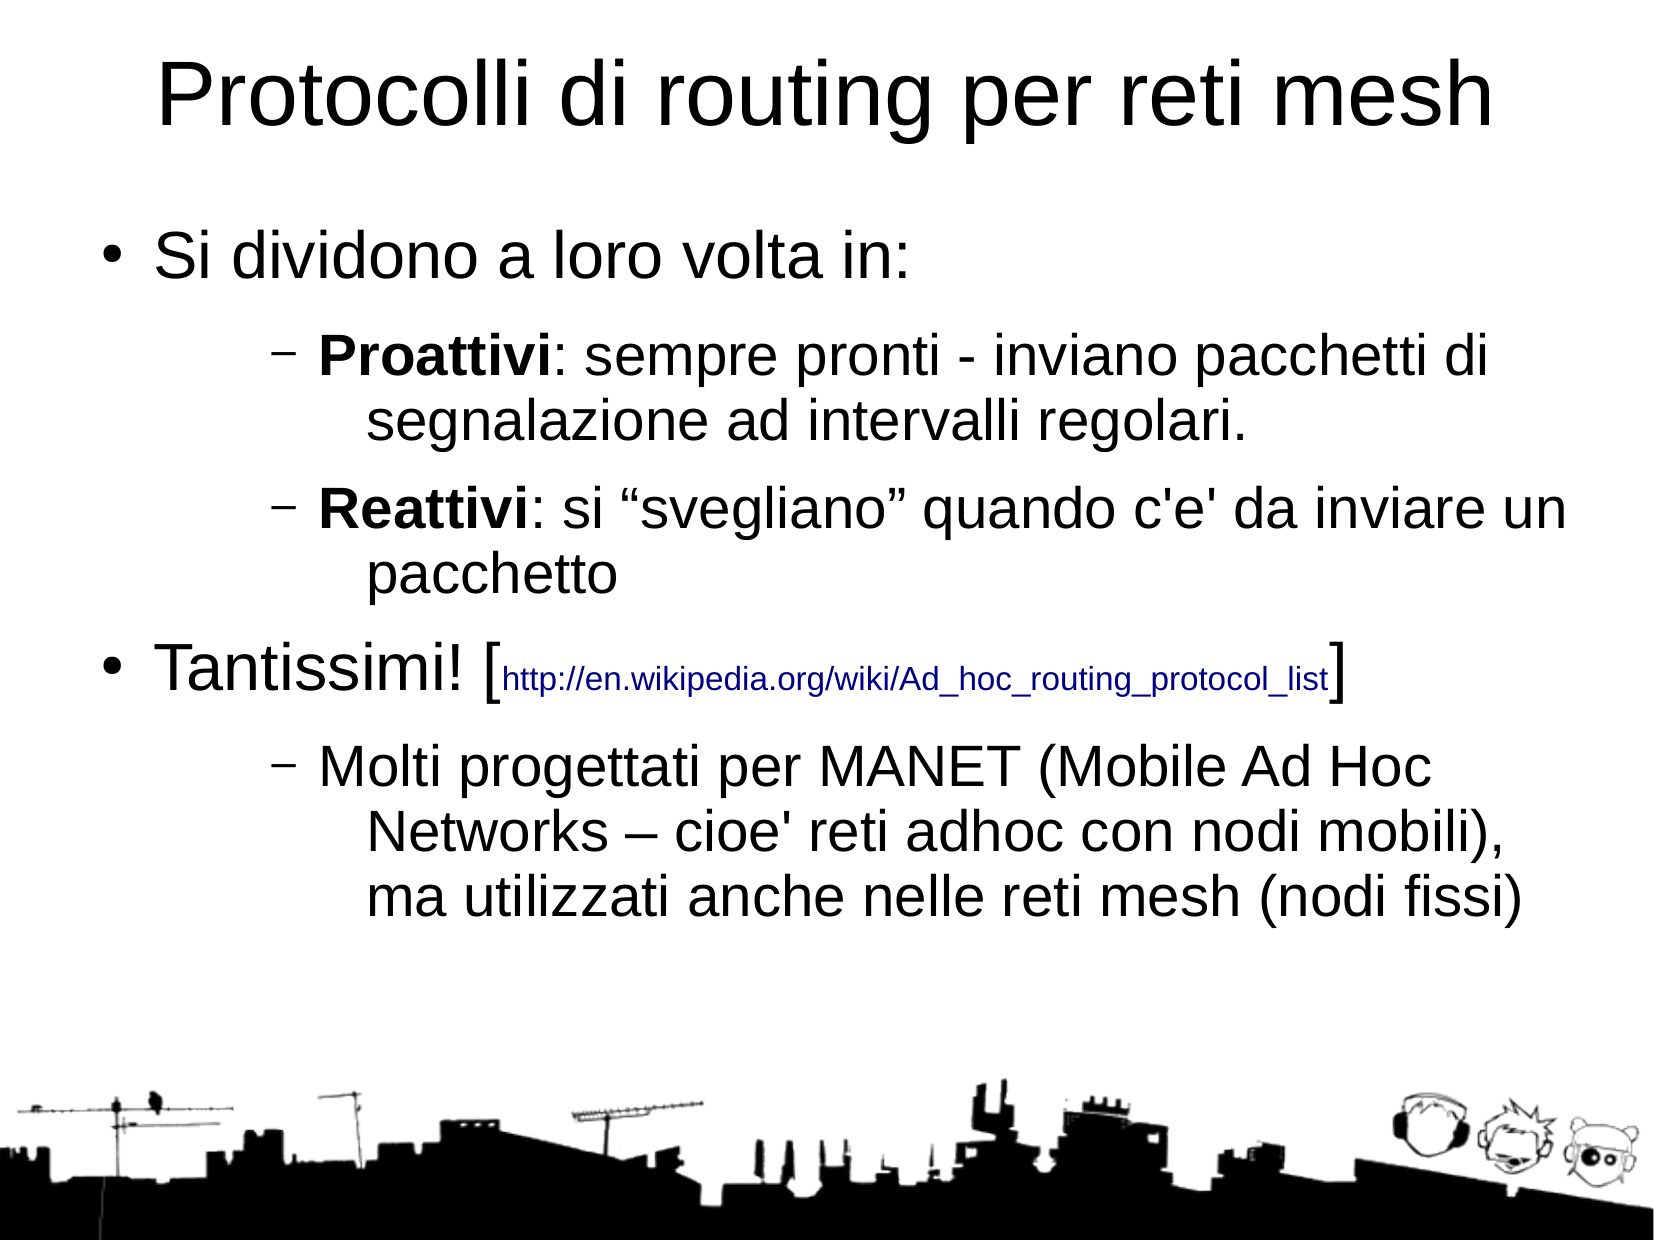

# Protocolli di routing per reti mesh
Si dividono a loro volta in:
Proattivi: sempre pronti - inviano pacchetti di segnalazione ad intervalli regolari.
Reattivi: si “svegliano” quando c'e' da inviare un pacchetto
Tantissimi! [http://en.wikipedia.org/wiki/Ad_hoc_routing_protocol_list]
Molti progettati per MANET (Mobile Ad Hoc Networks – cioe' reti adhoc con nodi mobili), ma utilizzati anche nelle reti mesh (nodi fissi)